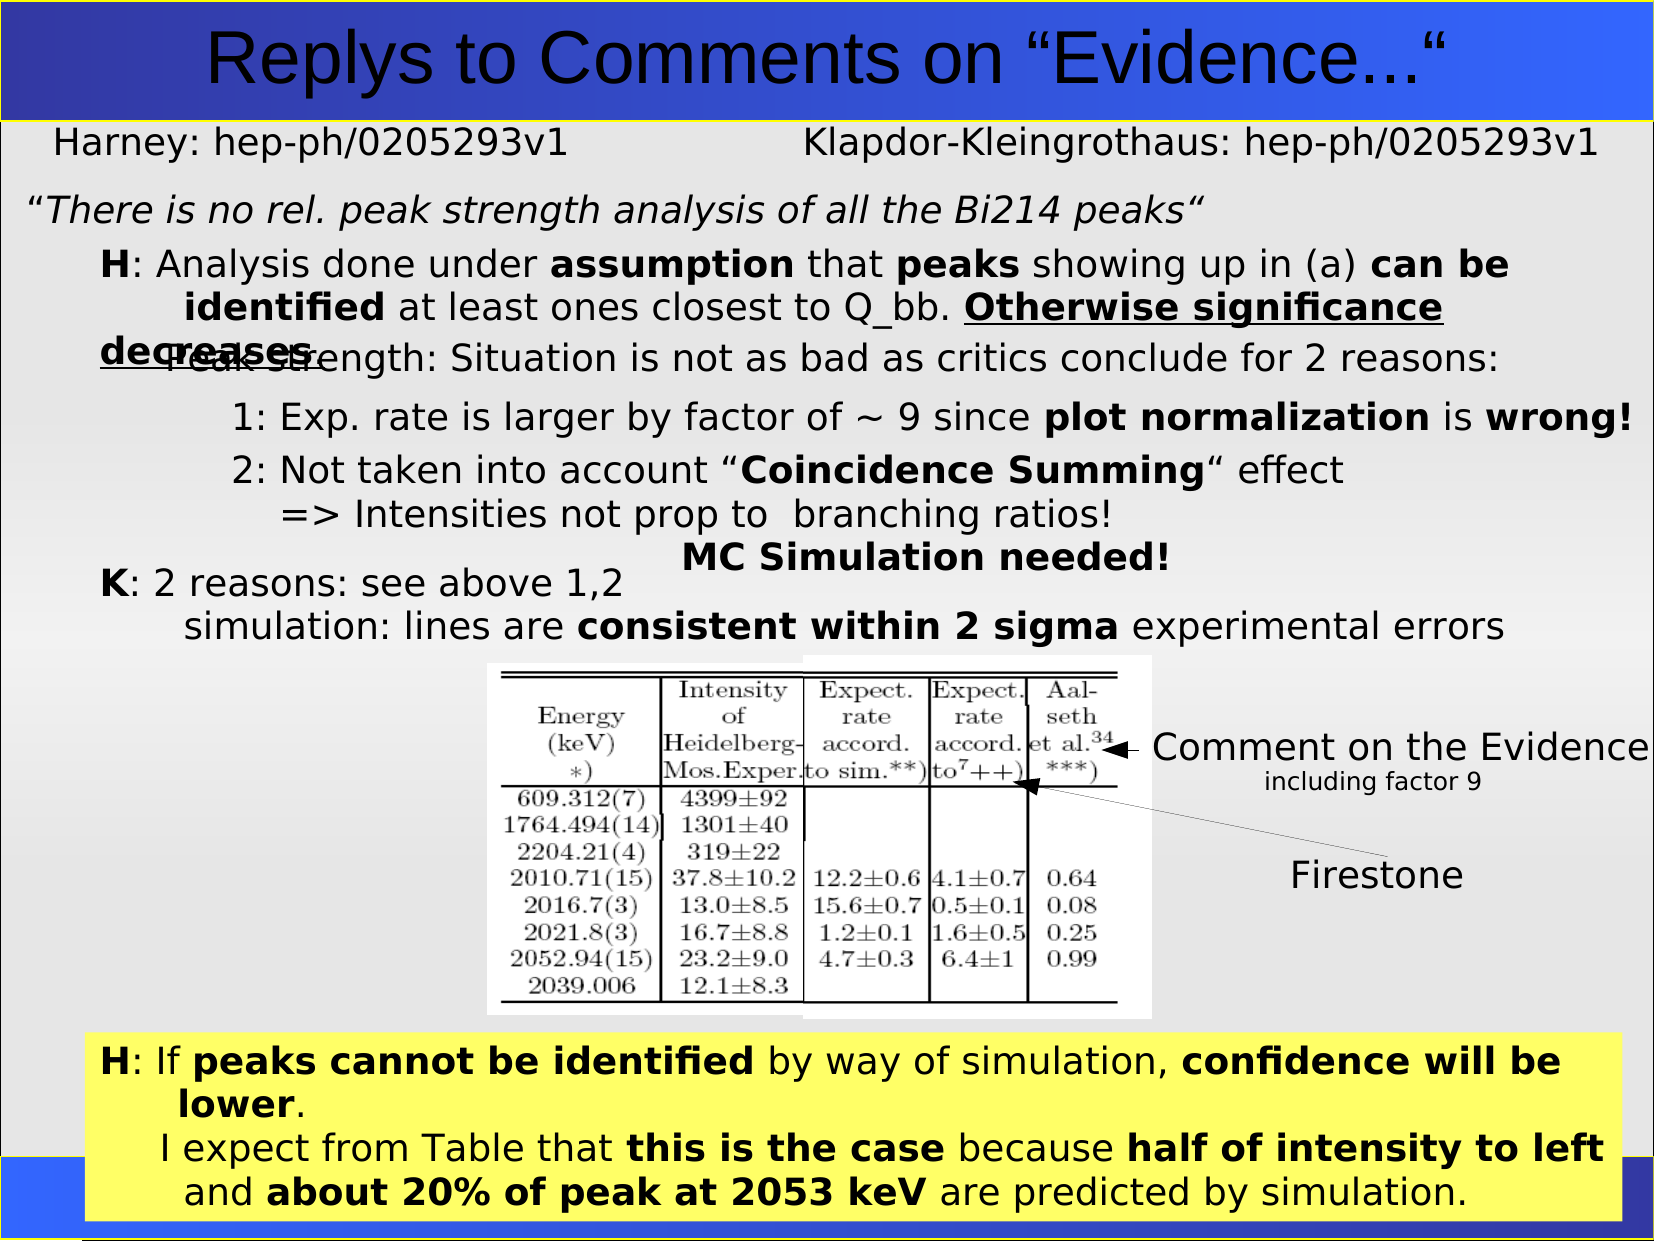

# Replys to Comments on “Evidence...“
Harney: hep-ph/0205293v1				Klapdor-Kleingrothaus: hep-ph/0205293v1
 “There is no rel. peak strength analysis of all the Bi214 peaks“
H: Analysis done under assumption that peaks showing up in (a) can be identified at least ones closest to Q_bb. Otherwise significance decreases.
 Peak strength: Situation is not as bad as critics conclude for 2 reasons:
1: Exp. rate is larger by factor of ~ 9 since plot normalization is wrong!
2: Not taken into account “Coincidence Summing“ effect
 => Intensities not prop to branching ratios!
						MC Simulation needed!
K: 2 reasons: see above 1,2
 simulation: lines are consistent within 2 sigma experimental errors
Comment on the Evidence
including factor 9
Firestone
H: If peaks cannot be identified by way of simulation, confidence will be lower.
 I expect from Table that this is the case because half of intensity to left and about 20% of peak at 2053 keV are predicted by simulation.
23